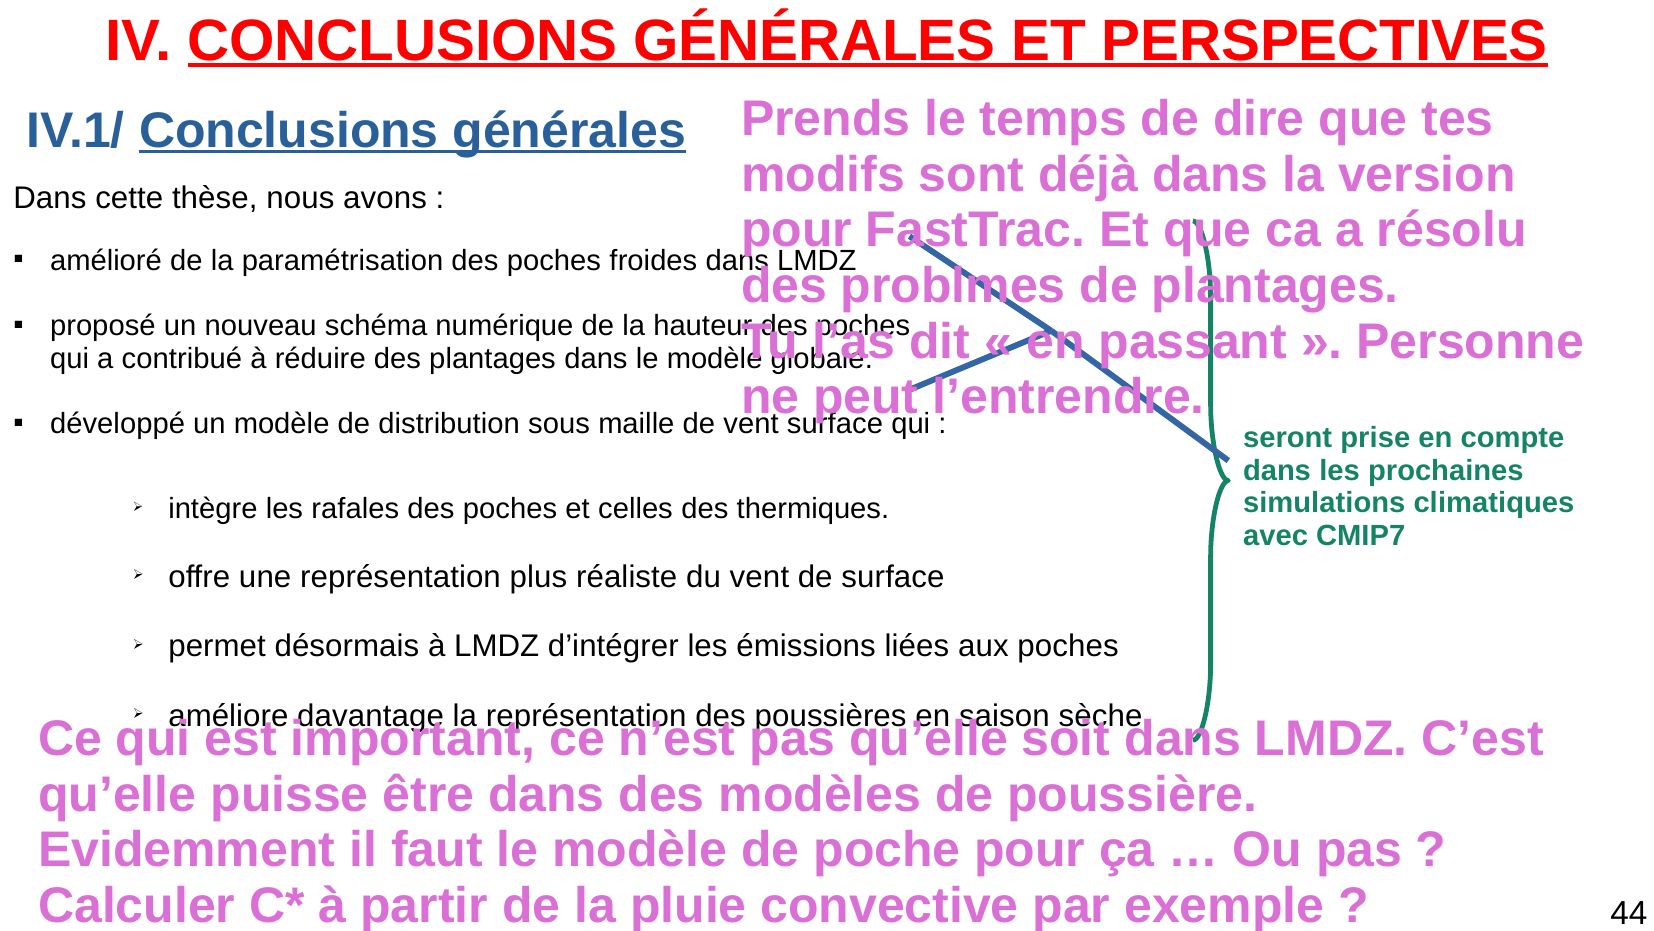

IV. CONCLUSIONS GÉNÉRALES ET PERSPECTIVES
Prends le temps de dire que tes
modifs sont déjà dans la version
pour FastTrac. Et que ca a résolu
des problmes de plantages.
Tu l’as dit « en passant ». Personne
ne peut l’entrendre.
IV.1/ Conclusions générales
Dans cette thèse, nous avons :
amélioré de la paramétrisation des poches froides dans LMDZ
proposé un nouveau schéma numérique de la hauteur des poches
qui a contribué à réduire des plantages dans le modèle globale.
développé un modèle de distribution sous maille de vent surface qui :
seront prise en compte dans les prochaines simulations climatiques avec CMIP7
intègre les rafales des poches et celles des thermiques.
offre une représentation plus réaliste du vent de surface
permet désormais à LMDZ d’intégrer les émissions liées aux poches
améliore davantage la représentation des poussières en saison sèche
Ce qui est important, ce n’est pas qu’elle soit dans LMDZ. C’est
qu’elle puisse être dans des modèles de poussière.
Evidemment il faut le modèle de poche pour ça … Ou pas ?
Calculer C* à partir de la pluie convective par exemple ?
44